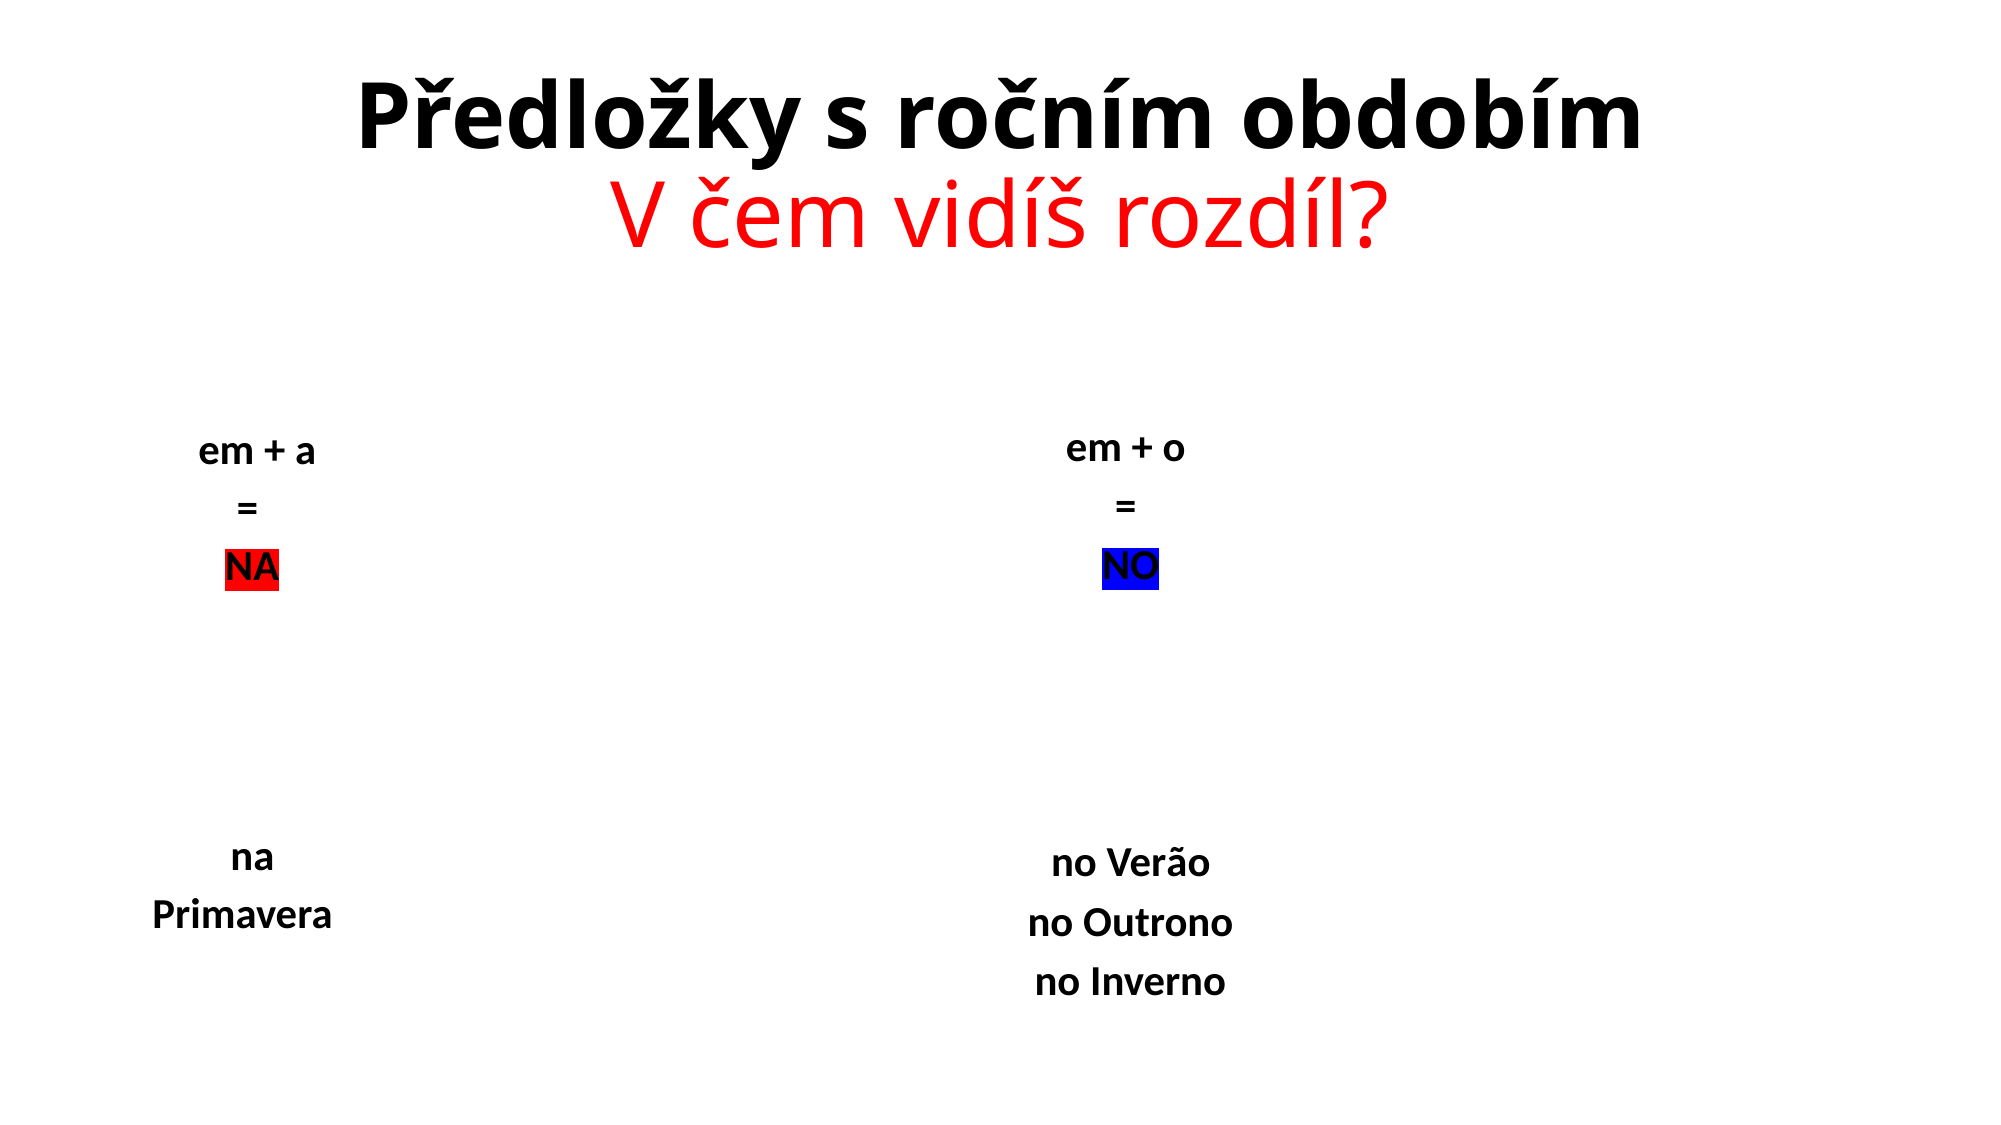

# Předložky s ročním obdobím V čem vidíš rozdíl?
 em + a
=
NA
na
Primavera
em + o
=
NO
no Verão
no Outrono
no Inverno